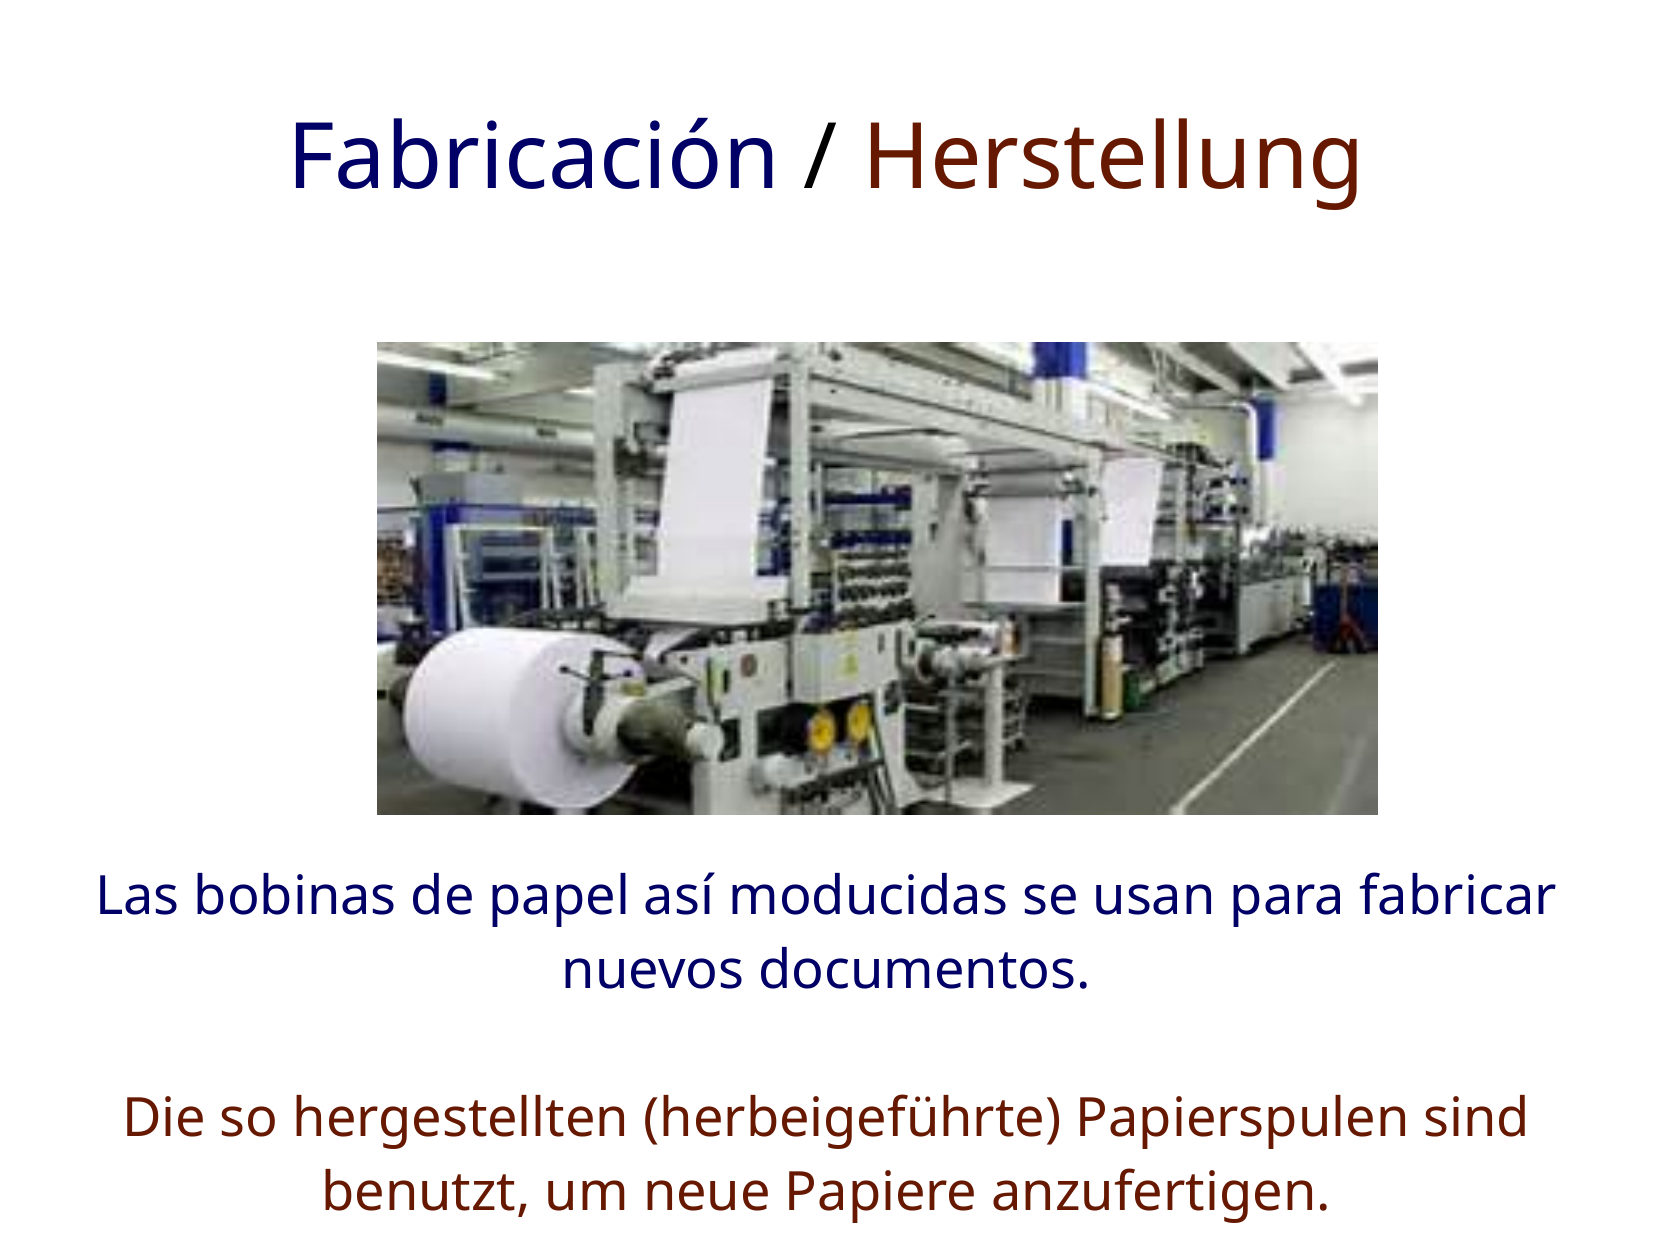

# Fabricación / Herstellung
Las bobinas de papel así moducidas se usan para fabricar nuevos documentos.
Die so hergestellten (herbeigeführte) Papierspulen sind benutzt, um neue Papiere anzufertigen.